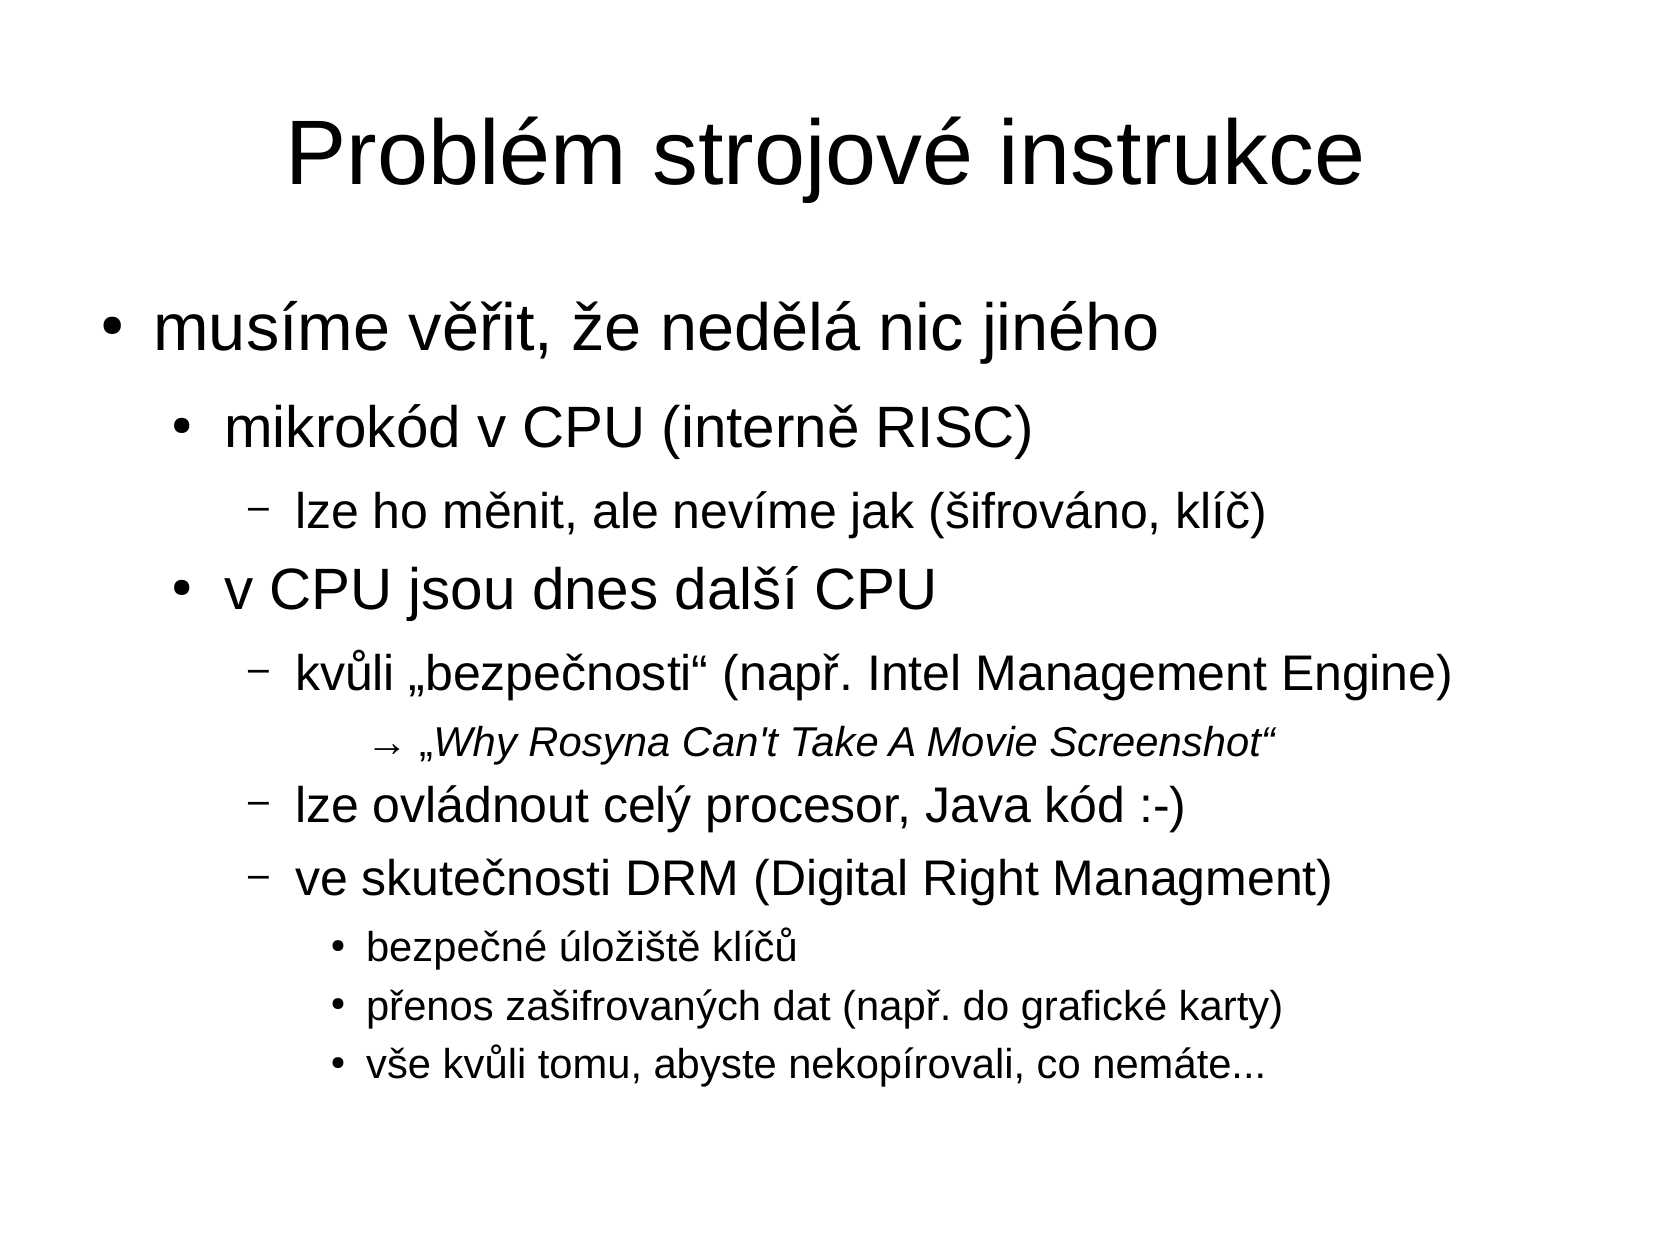

# Problém strojové instrukce
musíme věřit, že nedělá nic jiného
mikrokód v CPU (interně RISC)
lze ho měnit, ale nevíme jak (šifrováno, klíč)
v CPU jsou dnes další CPU
kvůli „bezpečnosti“ (např. Intel Management Engine)
→ „Why Rosyna Can't Take A Movie Screenshot“
lze ovládnout celý procesor, Java kód :-)
ve skutečnosti DRM (Digital Right Managment)
bezpečné úložiště klíčů
přenos zašifrovaných dat (např. do grafické karty)
vše kvůli tomu, abyste nekopírovali, co nemáte...